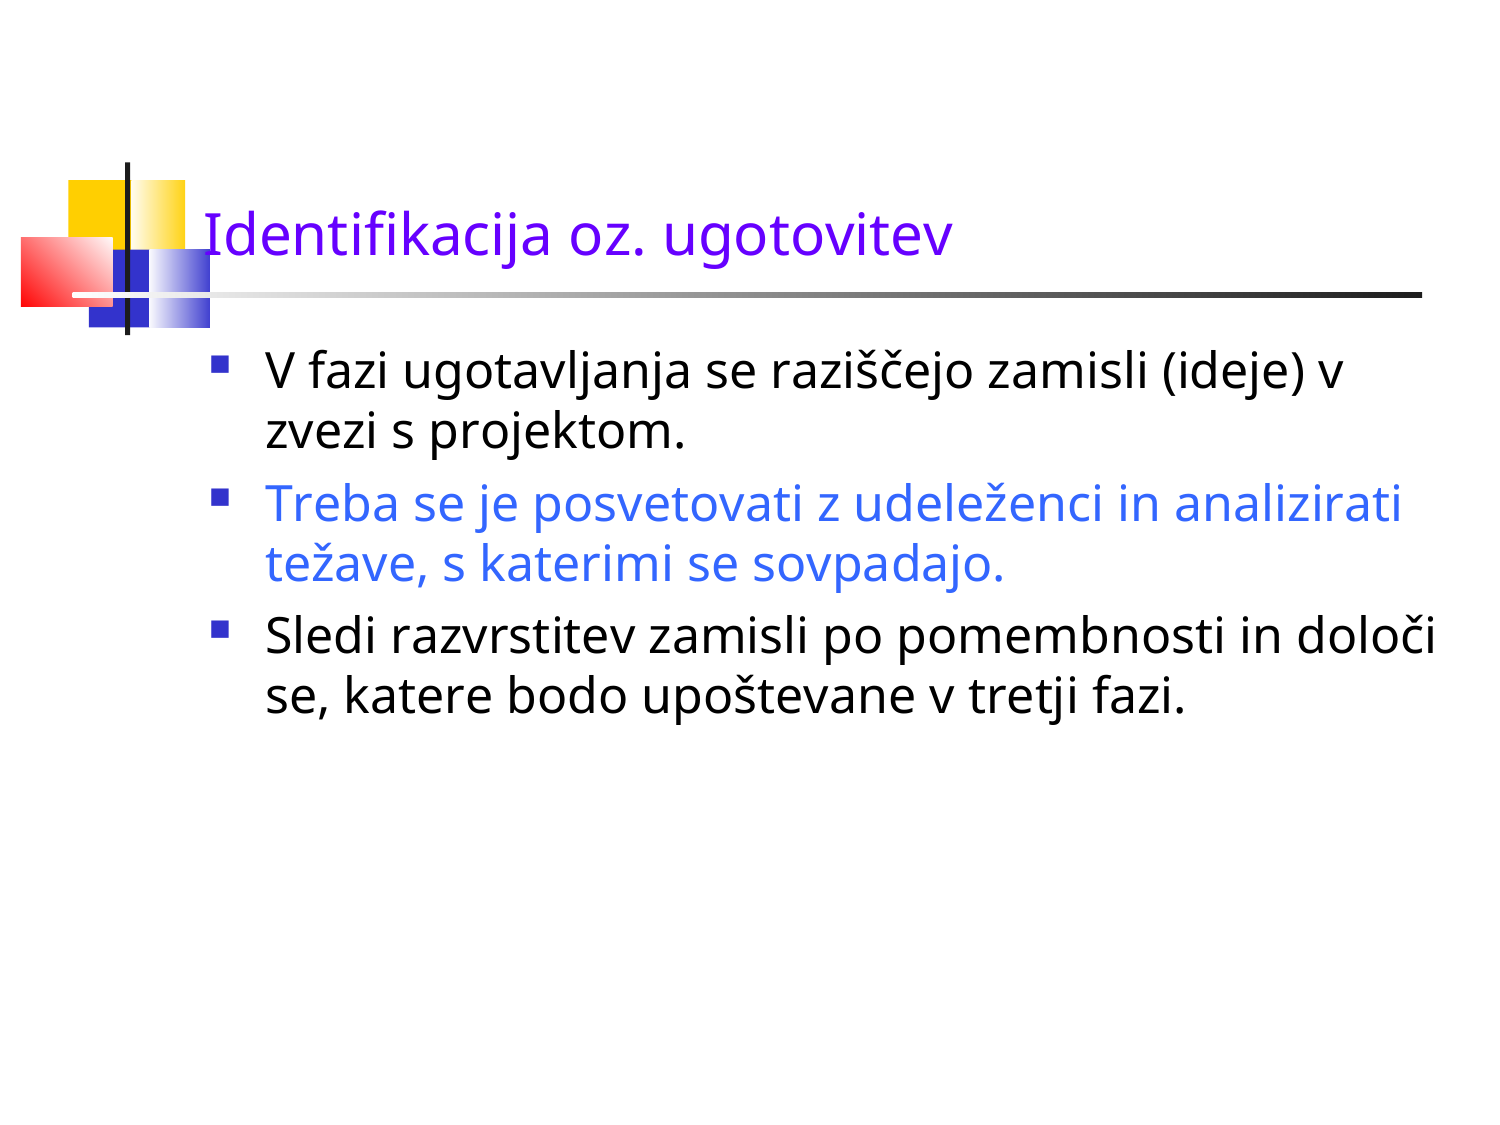

# Identifikacija oz. ugotovitev
V fazi ugotavljanja se raziščejo zamisli (ideje) v zvezi s projektom.
Treba se je posvetovati z udeleženci in analizirati težave, s katerimi se sovpadajo.
Sledi razvrstitev zamisli po pomembnosti in določi se, katere bodo upoštevane v tretji fazi.